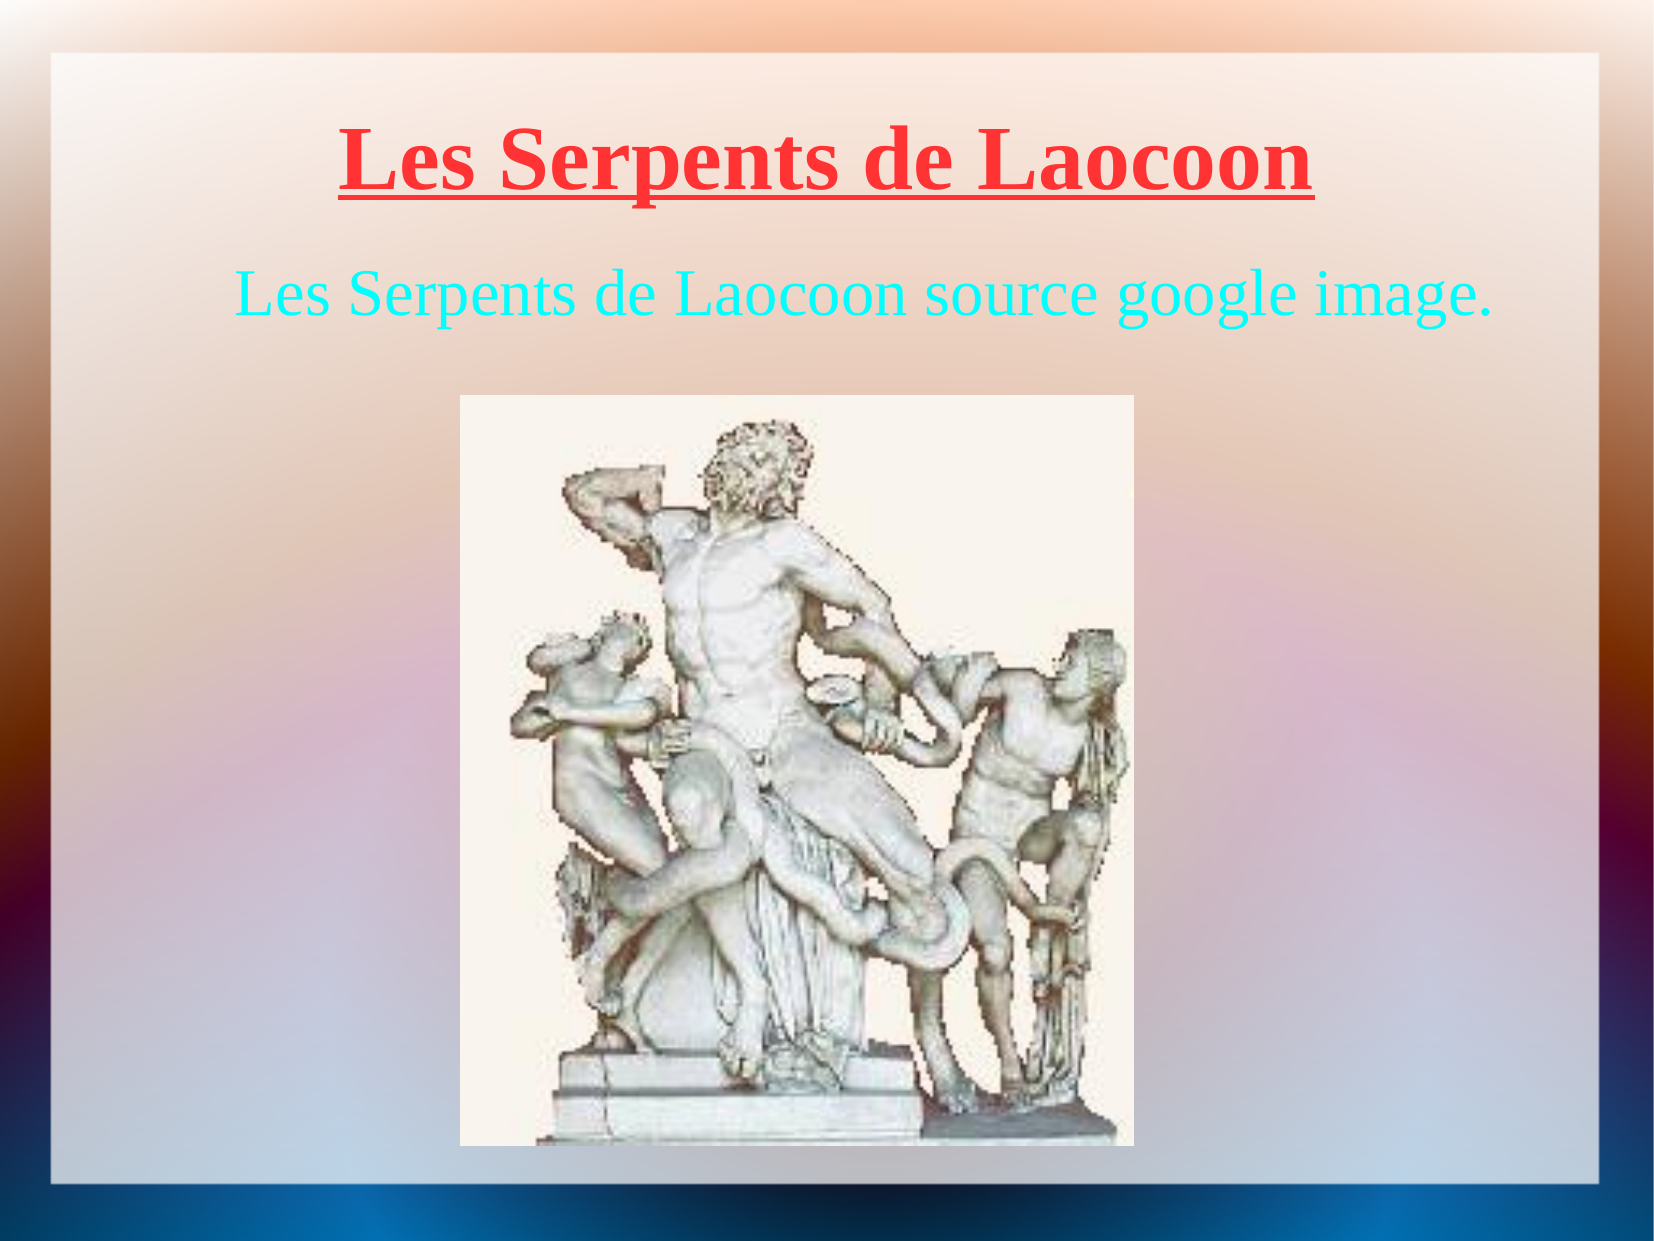

# Les Serpents de Laocoon
Les Serpents de Laocoon source google image.